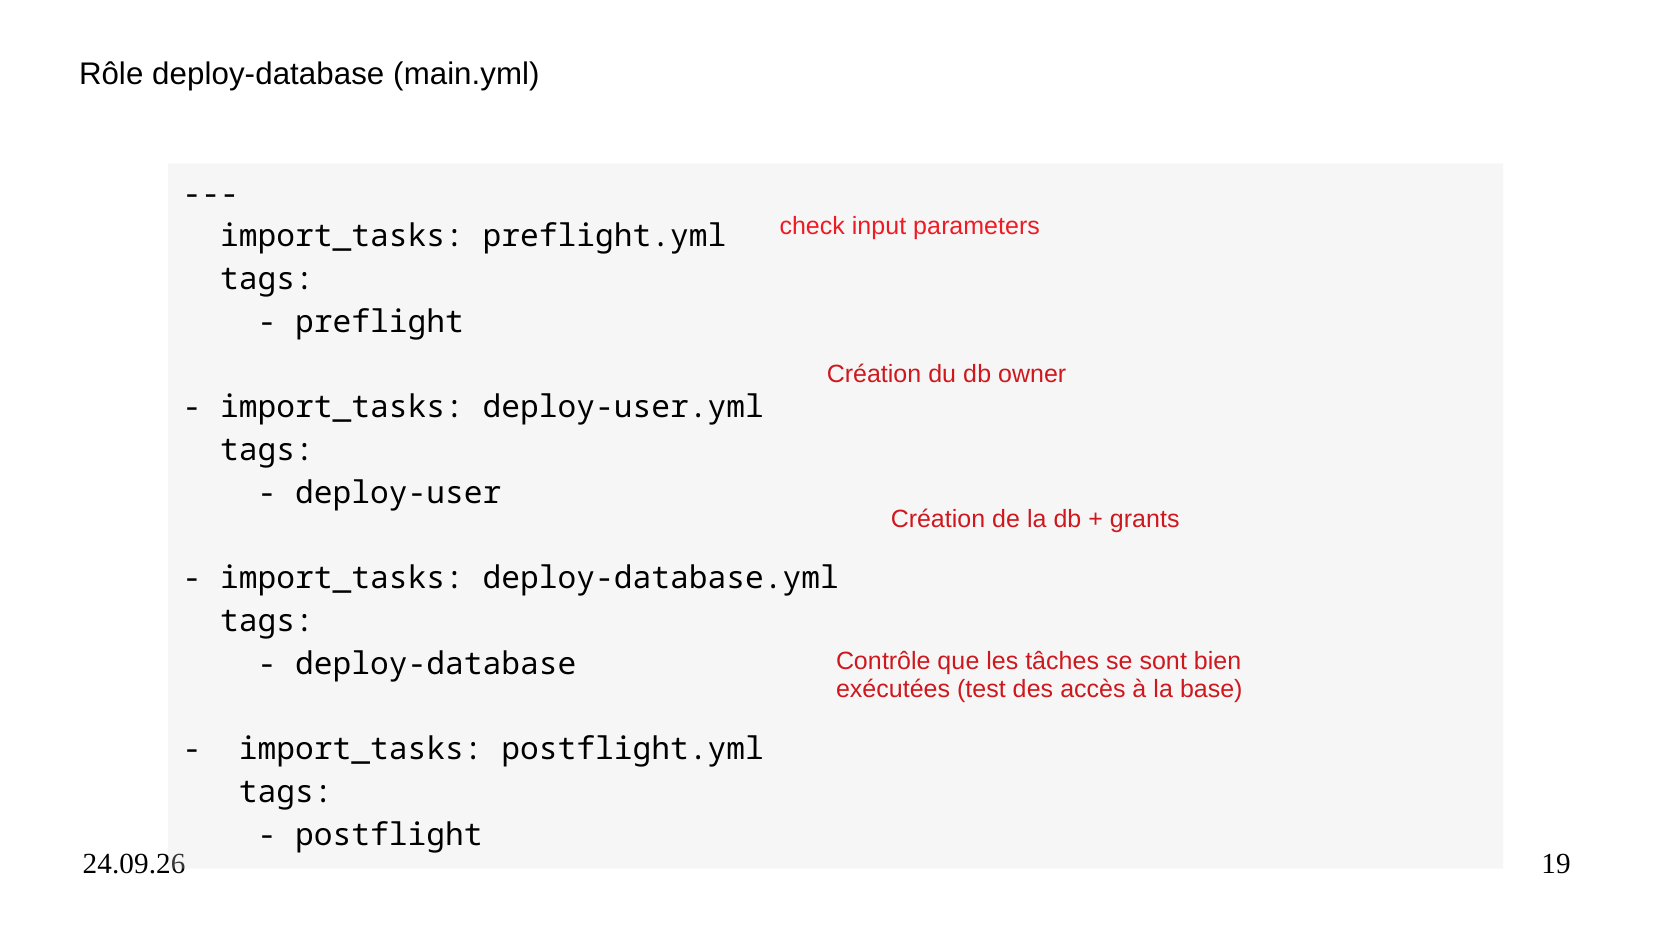

Rôle deploy-database (main.yml)
---
 import_tasks: preflight.yml
  tags:
   - preflight
- import_tasks: deploy-user.yml
  tags:
    - deploy-user
- import_tasks: deploy-database.yml
  tags:
    - deploy-database
- import_tasks: postflight.yml
  tags:
    - postflight
check input parameters
#
Création du db owner
Création de la db + grants
Contrôle que les tâches se sont bien exécutées (test des accès à la base)
19